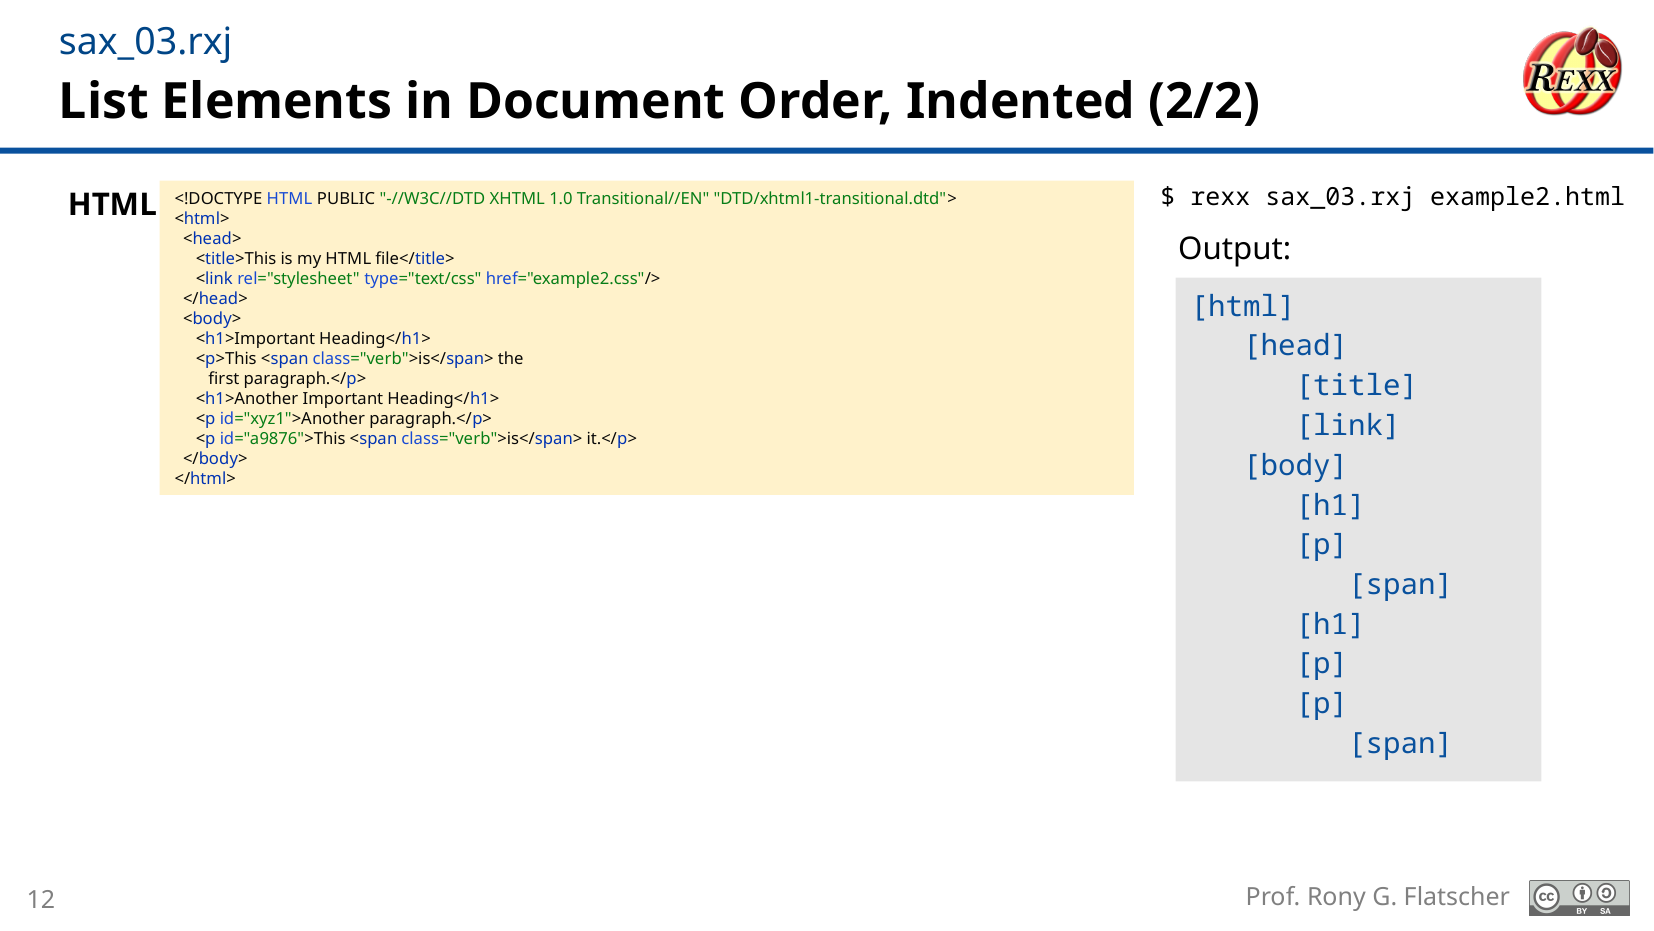

# sax_03.rxj List Elements in Document Order, Indented (2/2)
$ rexx sax_03.rxj example2.html
HTML
<!DOCTYPE HTML PUBLIC "-//W3C//DTD XHTML 1.0 Transitional//EN" "DTD/xhtml1-transitional.dtd">
<html>
 <head>
 <title>This is my HTML file</title>
 <link rel="stylesheet" type="text/css" href="example2.css"/>
 </head>
 <body>
 <h1>Important Heading</h1>
 <p>This <span class="verb">is</span> the
 first paragraph.</p>
 <h1>Another Important Heading</h1>
 <p id="xyz1">Another paragraph.</p>
 <p id="a9876">This <span class="verb">is</span> it.</p>
 </body>
</html>
Output:
[html]
 [head]
 [title]
 [link]
 [body]
 [h1]
 [p]
 [span]
 [h1]
 [p]
 [p]
 [span]